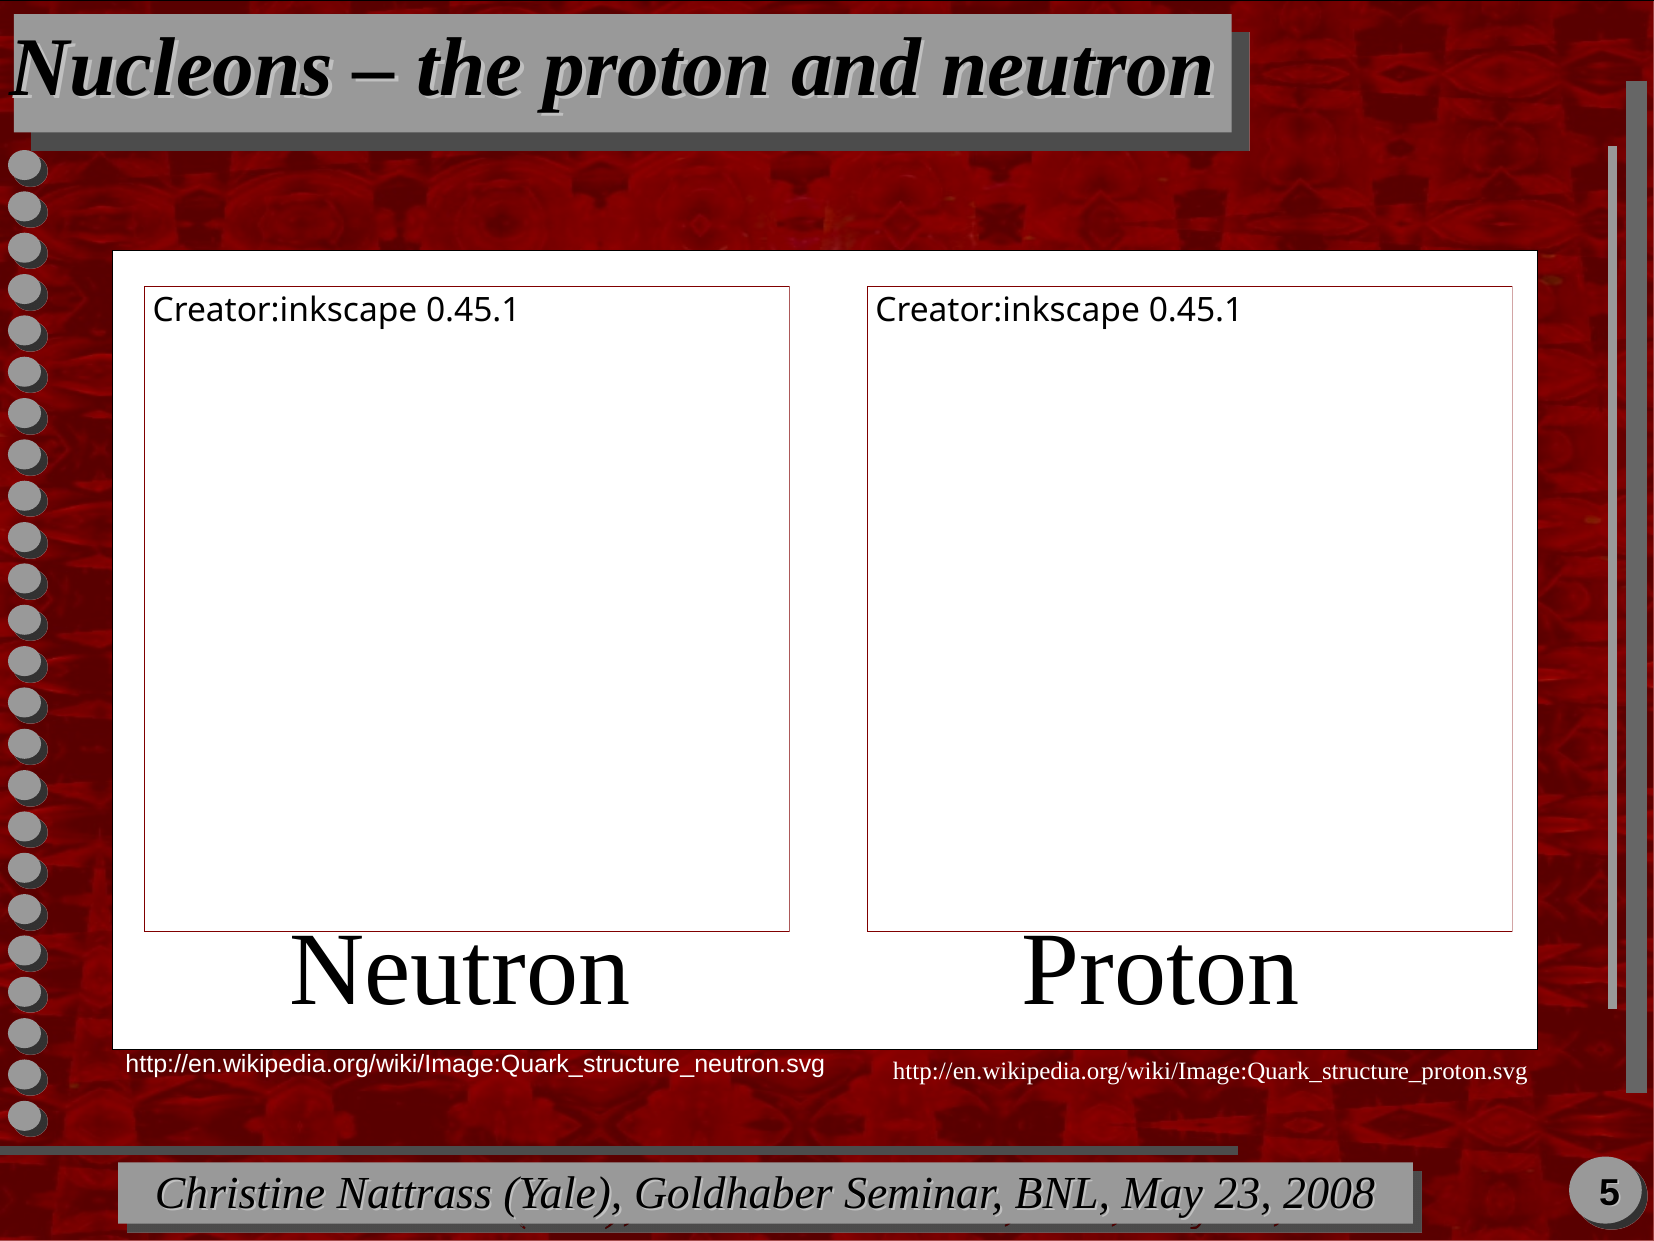

# Nucleons – the proton and neutron
Neutron
Proton
http://en.wikipedia.org/wiki/Image:Quark_structure_neutron.svg
http://en.wikipedia.org/wiki/Image:Quark_structure_proton.svg